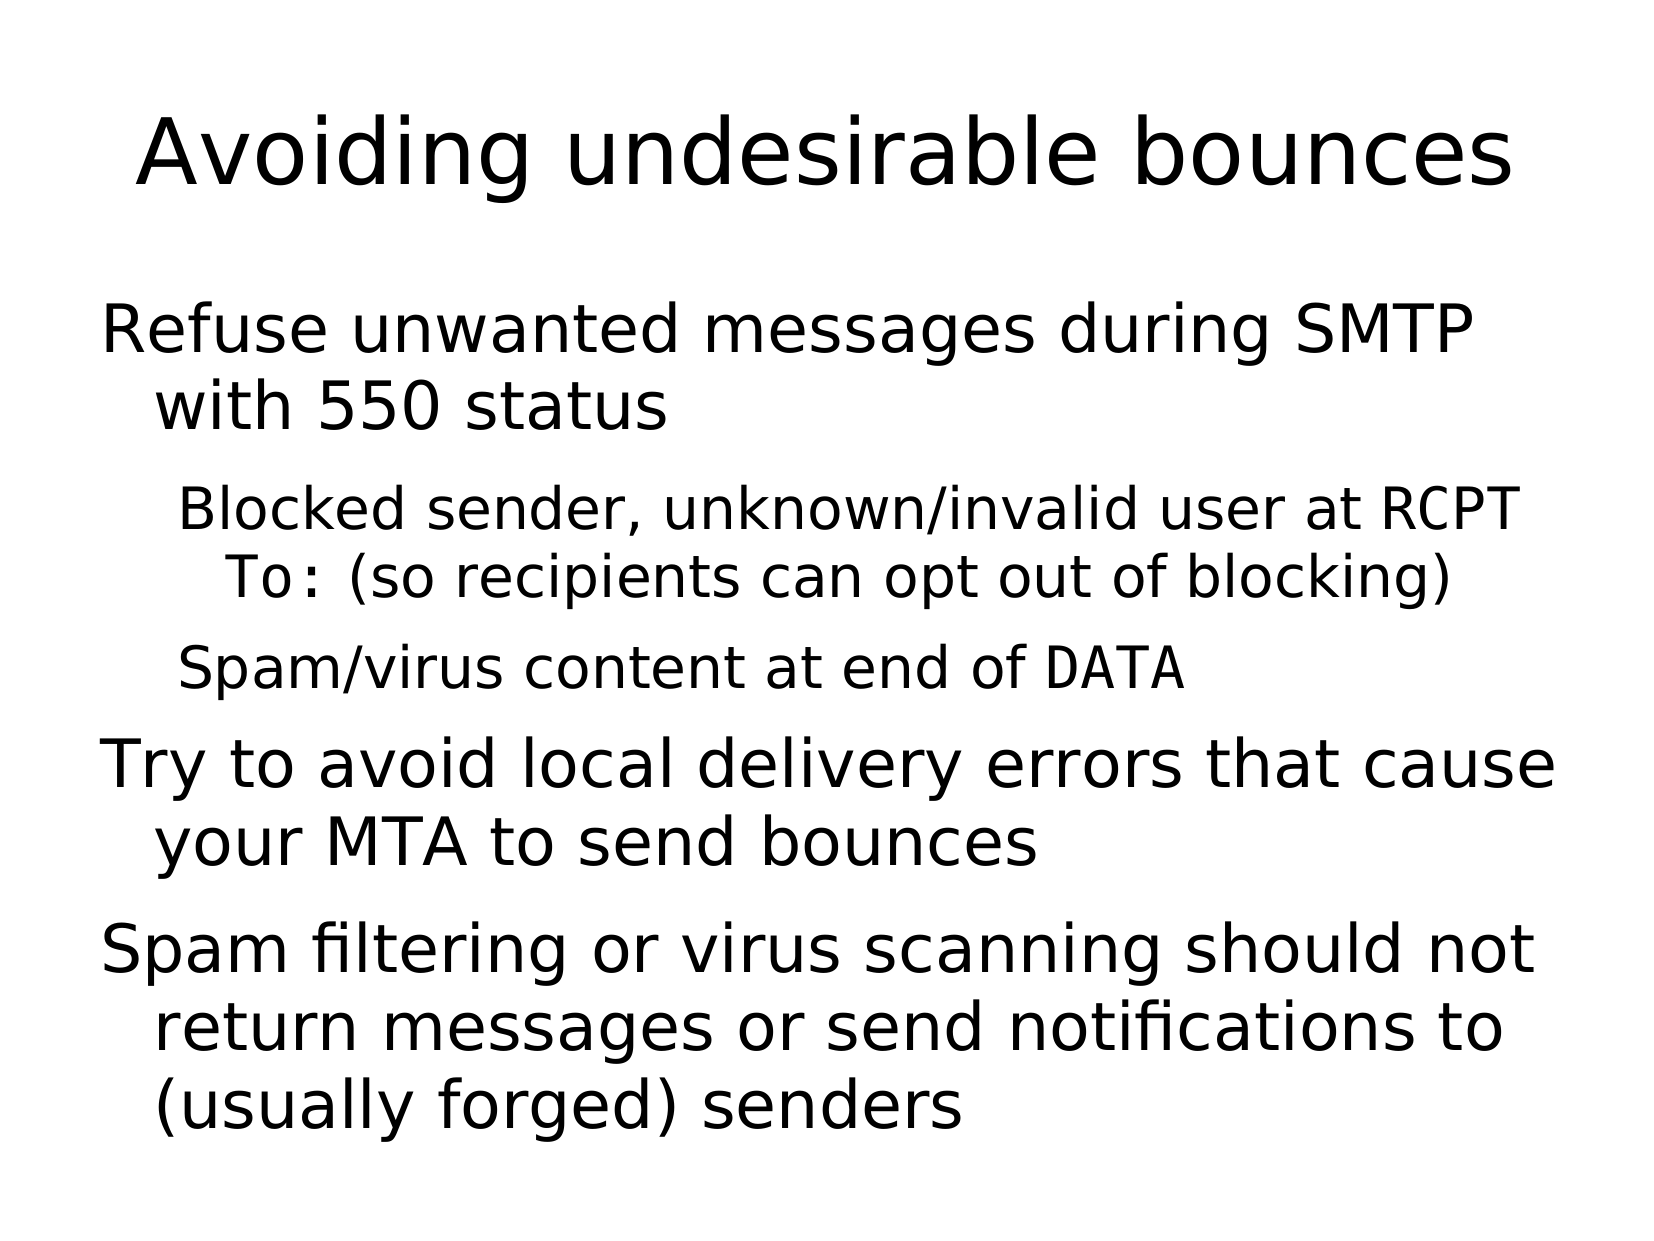

# Avoiding undesirable bounces
Refuse unwanted messages during SMTP with 550 status
Blocked sender, unknown/invalid user at RCPT To: (so recipients can opt out of blocking)
Spam/virus content at end of DATA
Try to avoid local delivery errors that cause your MTA to send bounces
Spam filtering or virus scanning should not return messages or send notifications to (usually forged) senders